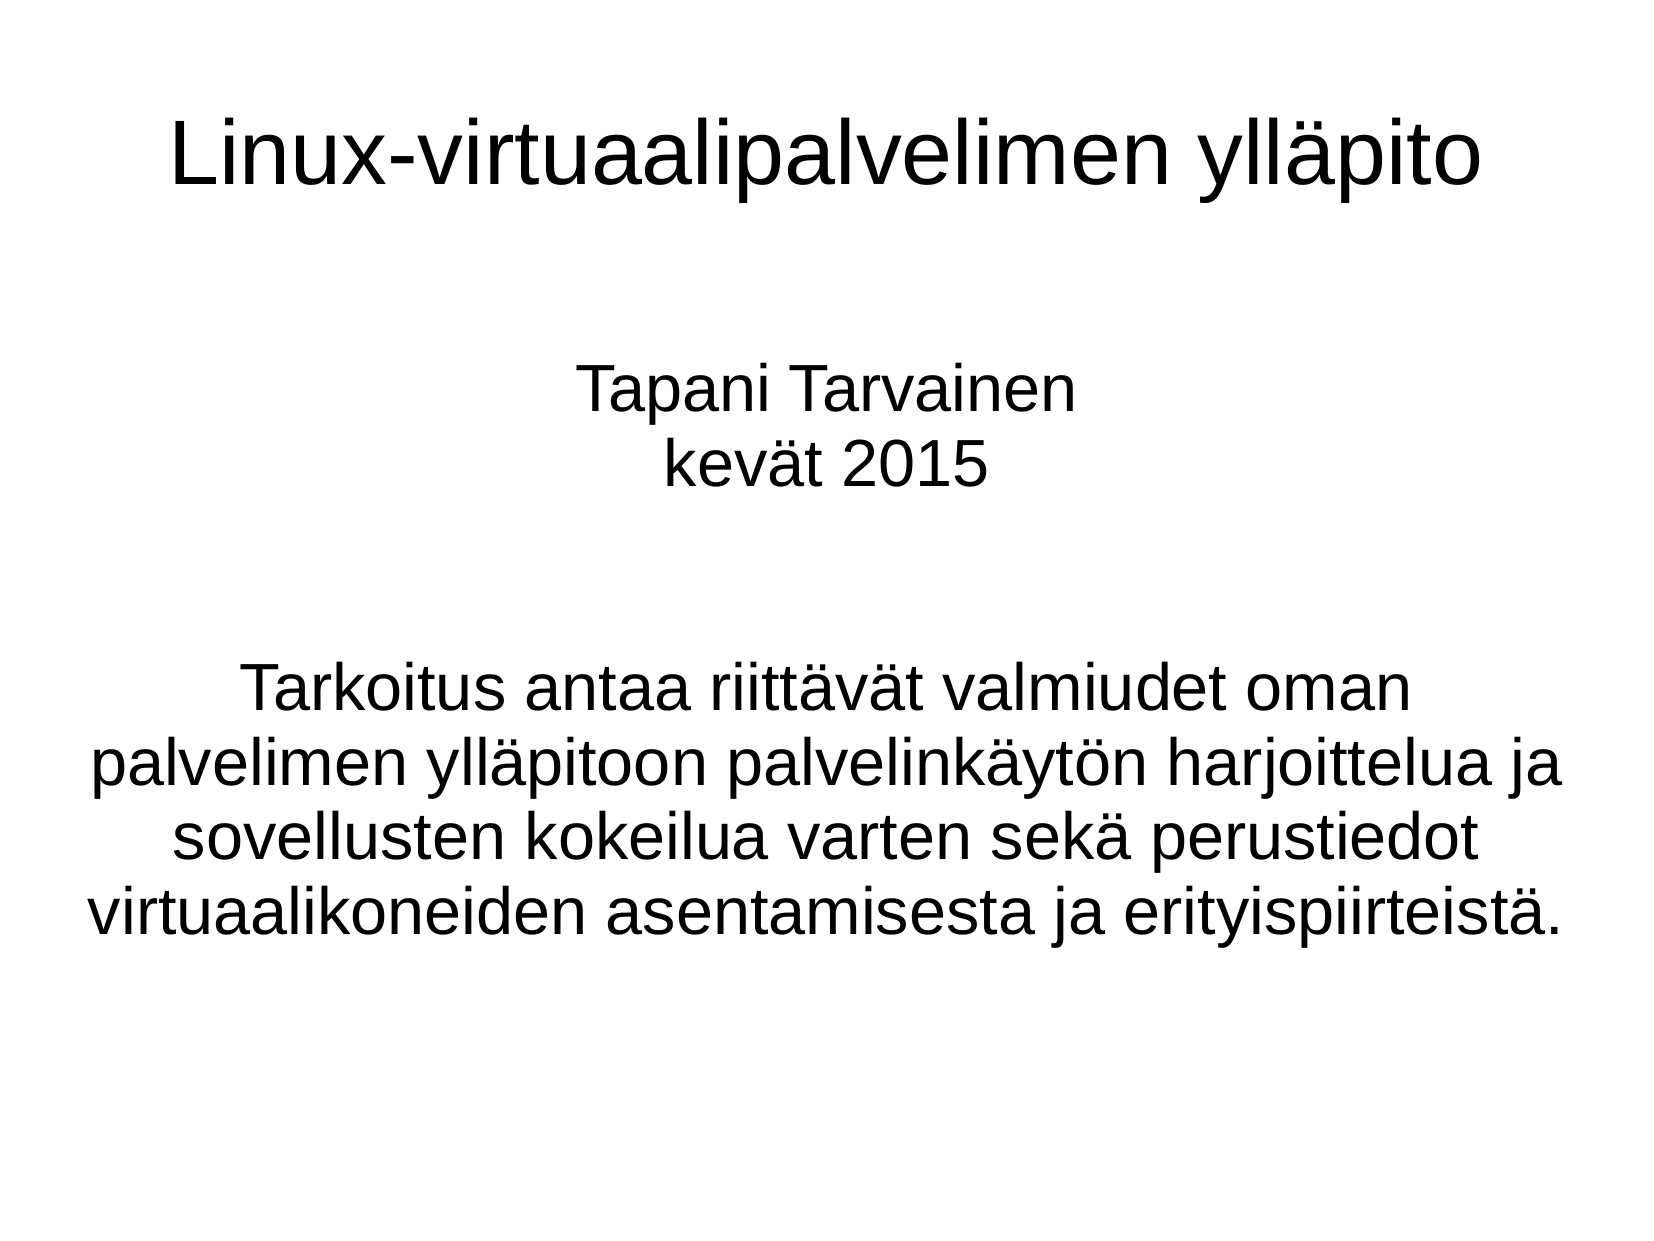

# Linux-virtuaalipalvelimen ylläpito
Tapani Tarvainen
kevät 2015
Tarkoitus antaa riittävät valmiudet oman palvelimen ylläpitoon palvelinkäytön harjoittelua ja sovellusten kokeilua varten sekä perustiedot virtuaalikoneiden asentamisesta ja erityispiirteistä.